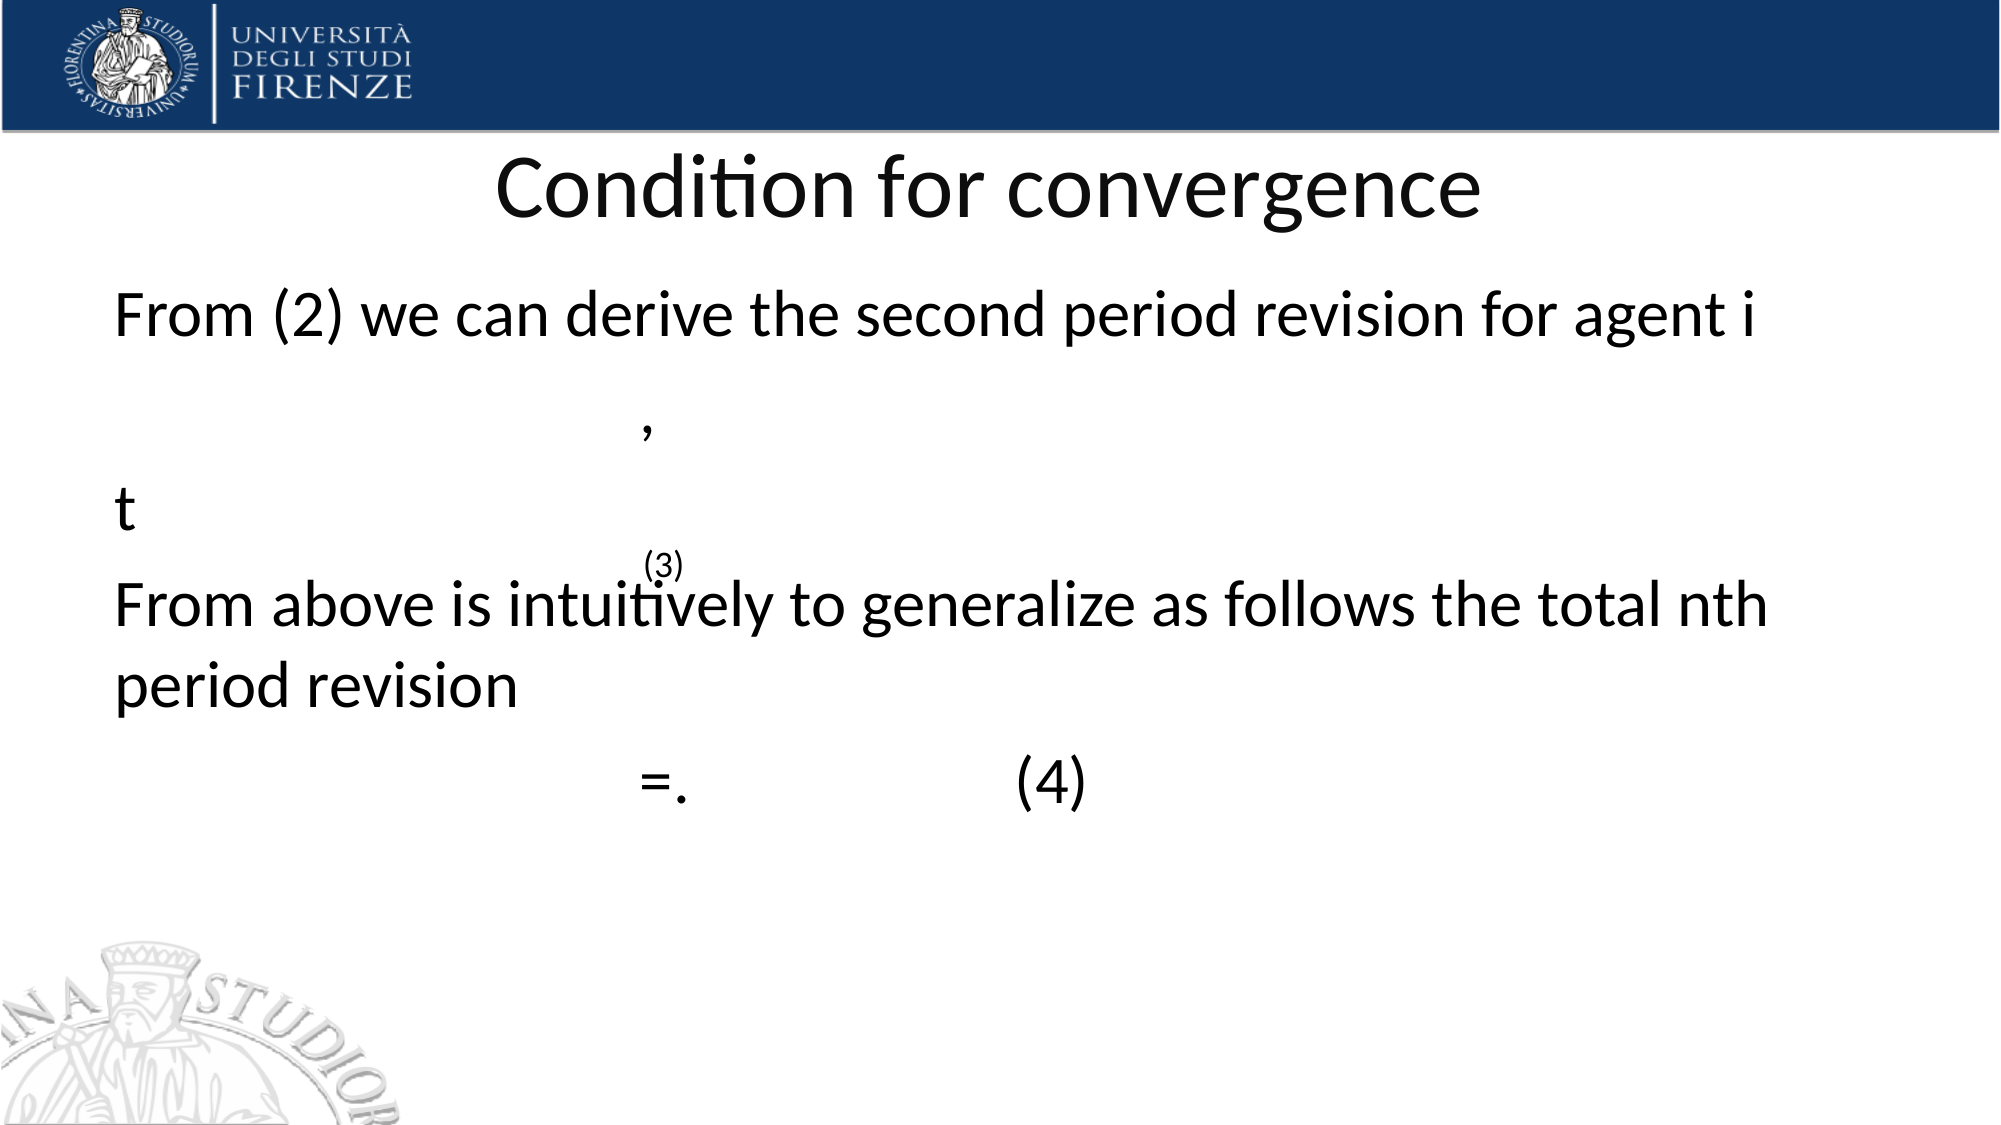

# Condition for convergence
From (2) we can derive the second period revision for agent i
							,
t
From above is intuitively to generalize as follows the total nth period revision
							=.					(4)
(3)